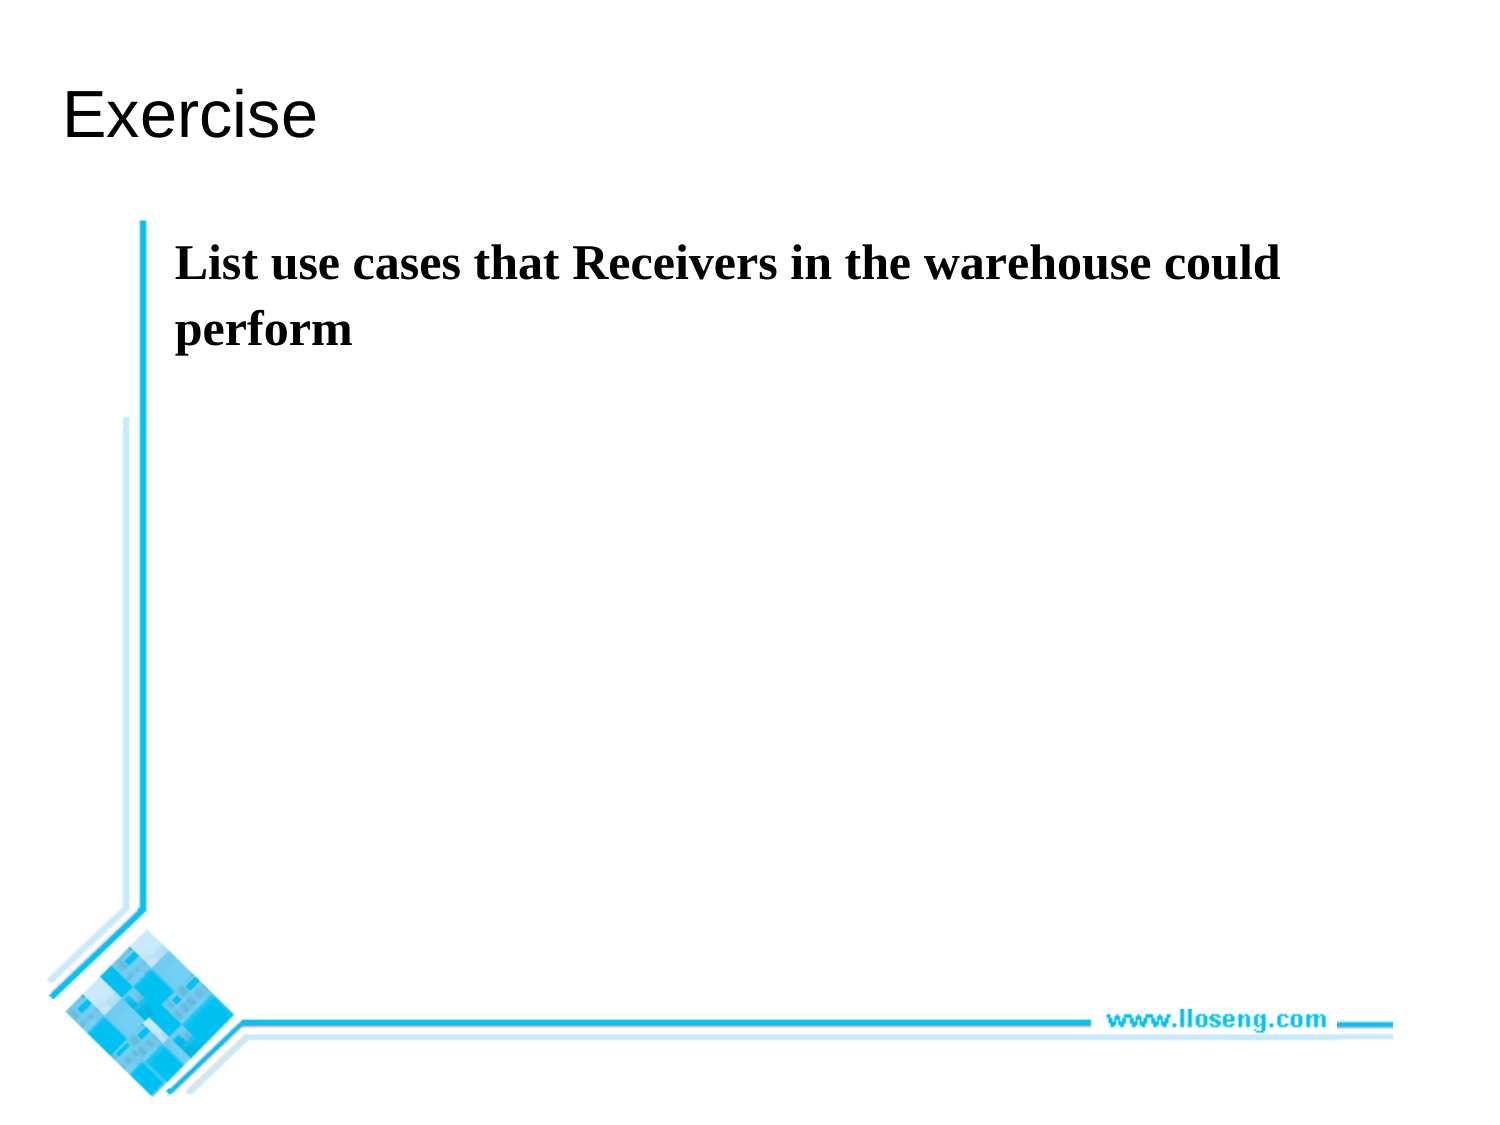

# Exercise
List use cases that Receivers in the warehouse could perform